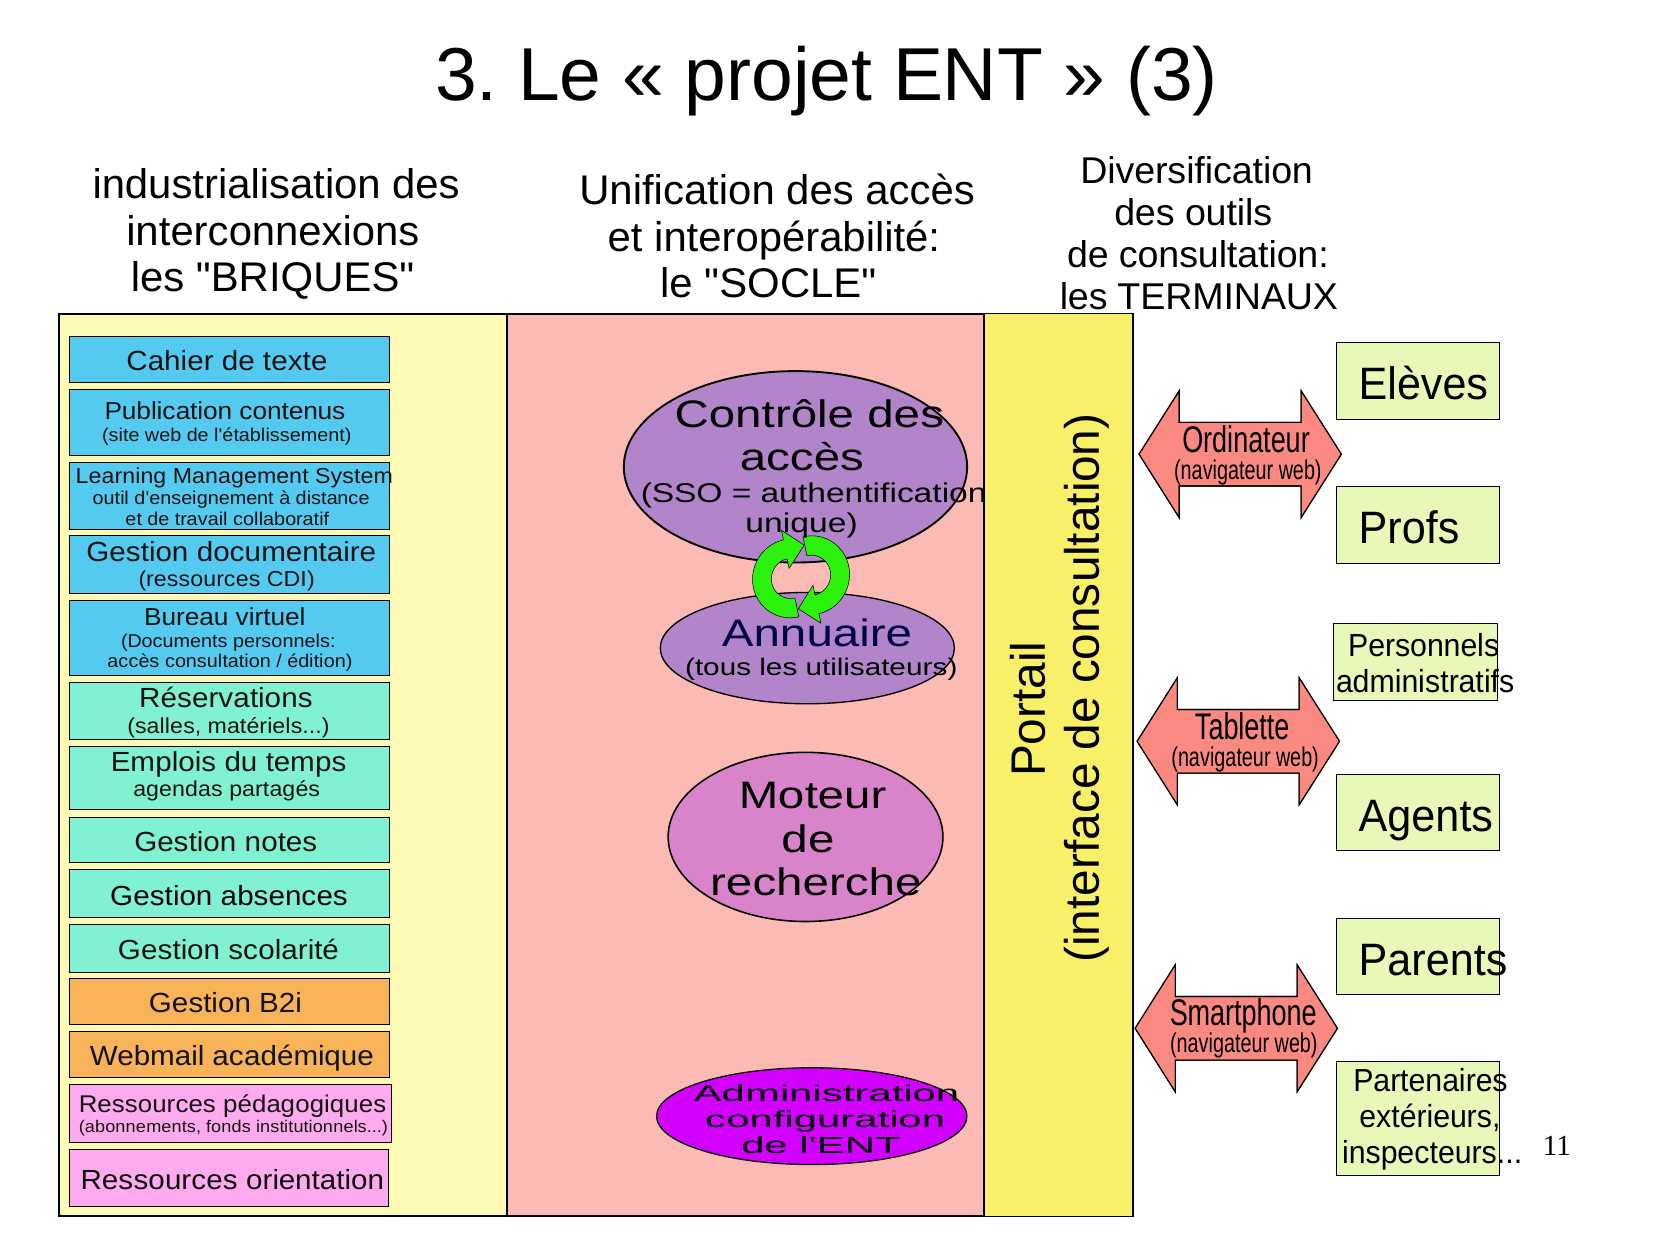

# 3. Le « projet ENT » (3)
Diversification
industrialisation des
Unification des accès
des outils
interconnexions
et interopérabilité:
de consultation:
les "BRIQUES"
le "SOCLE"
les TERMINAUX
Cahier de texte
Elèves
Contrôle des
Publication contenus
Ordinateur
(site web de l'établissement)
accès
(navigateur web)
Learning Management System
(SSO = authentification
outil d'enseignement à distance
Profs
unique)
et de travail collaboratif
Gestion documentaire
(ressources CDI)
Bureau virtuel
Annuaire
Personnels
(Documents personnels:
(interface de consultation)
accès consultation / édition)
(tous les utilisateurs)
administratifs
Portail
Réservations
Tablette
(salles, matériels...)
(navigateur web)
Emplois du temps
Moteur
agendas partagés
Agents
de
Gestion notes
recherche
Gestion absences
Parents
Gestion scolarité
Gestion B2i
Smartphone
(navigateur web)
Webmail académique
Partenaires
Administration
Ressources pédagogiques
extérieurs,
configuration
(abonnements, fonds institutionnels...)
11
de l'ENT
inspecteurs...
Ressources orientation